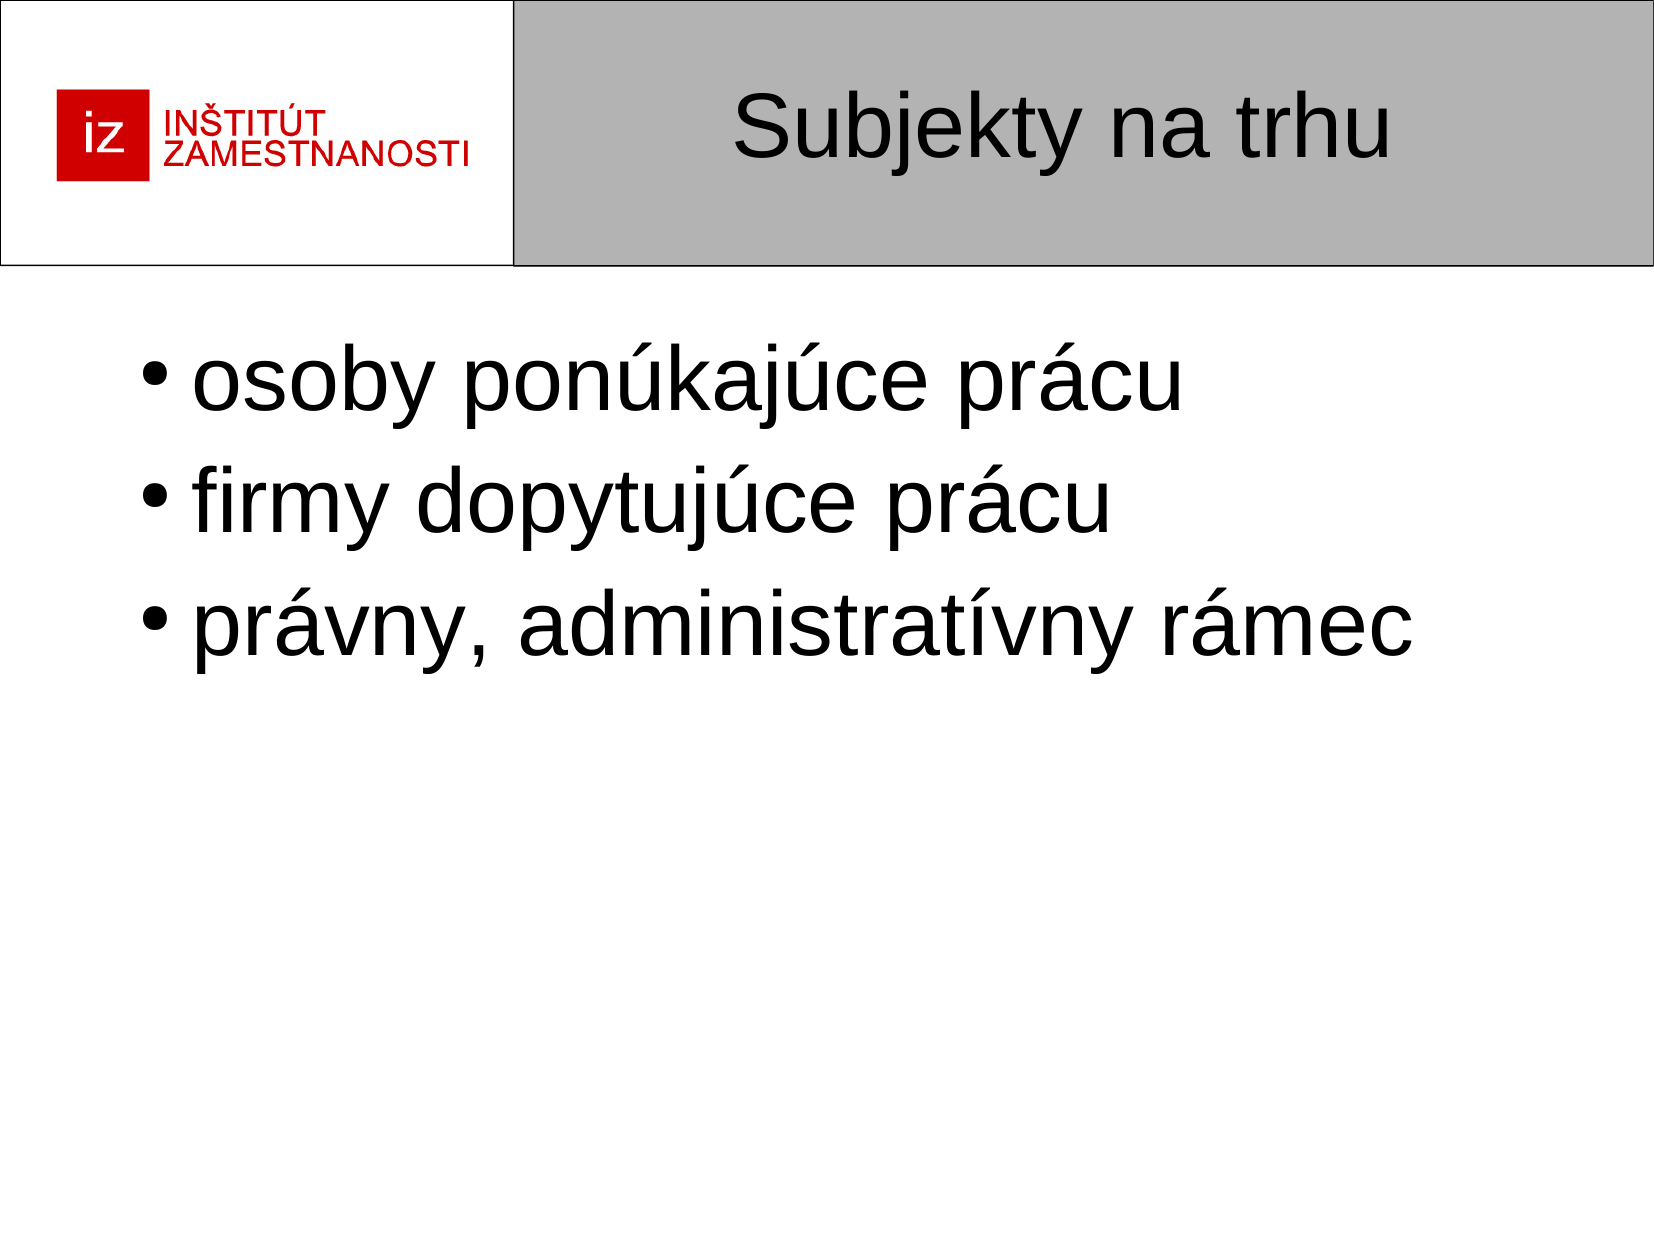

# Subjekty na trhu
osoby ponúkajúce prácu
firmy dopytujúce prácu
právny, administratívny rámec